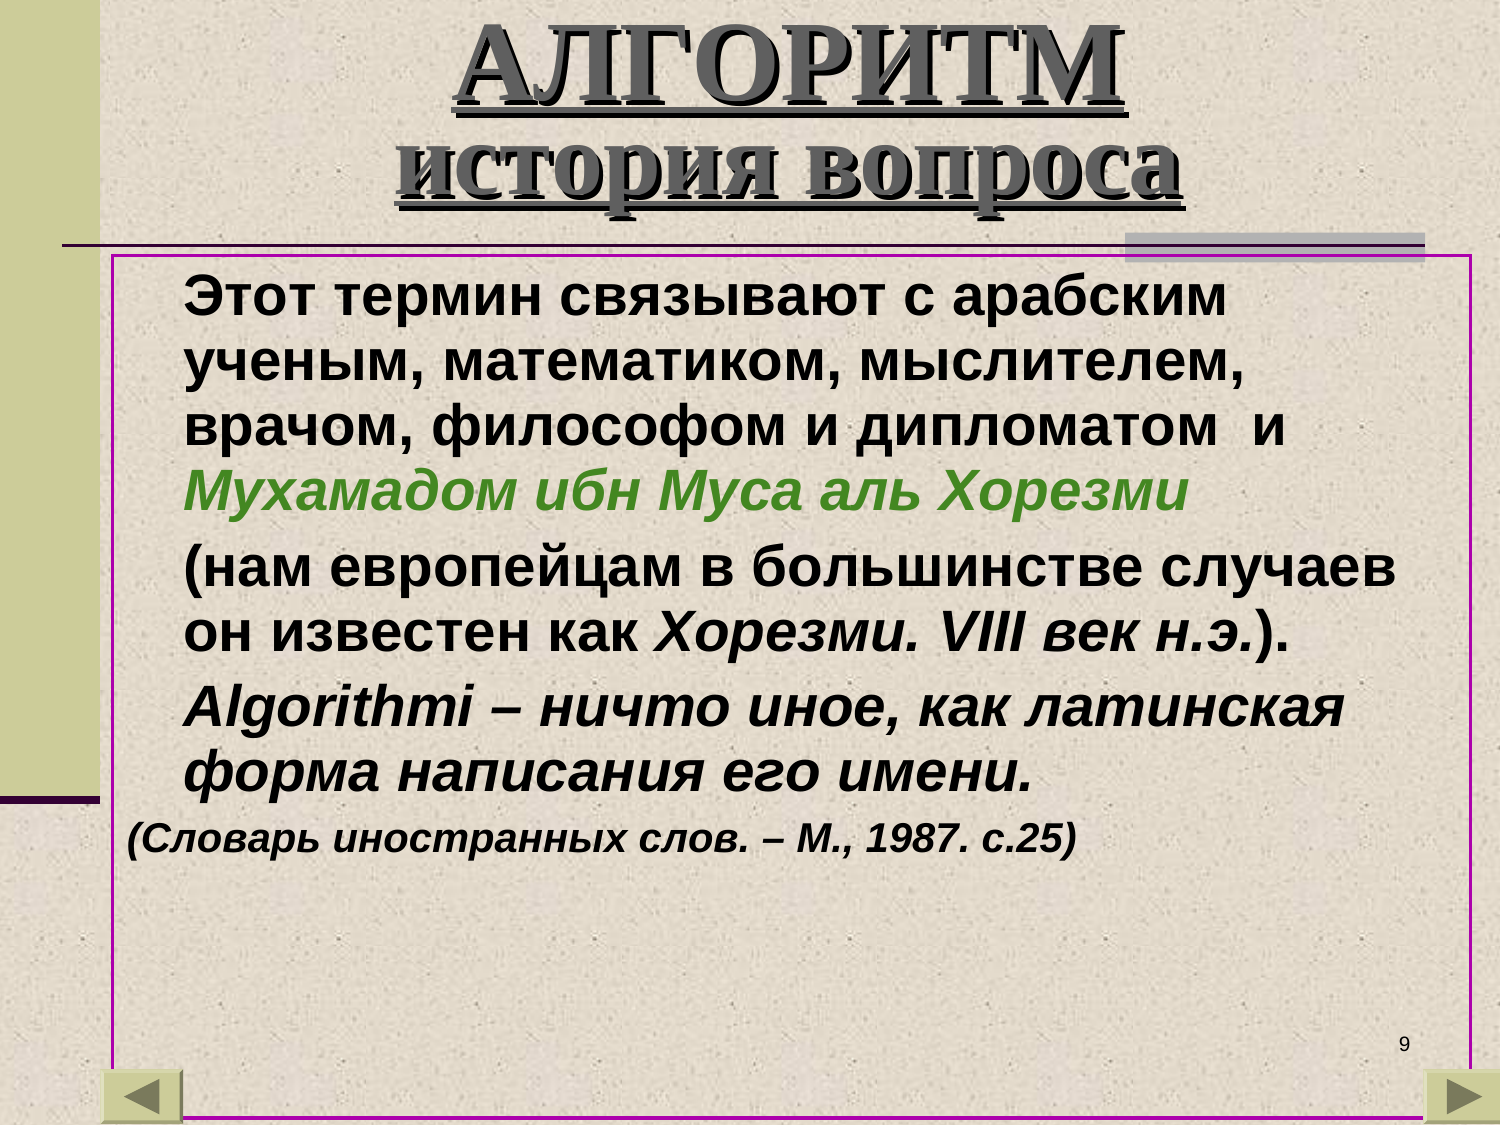

# АЛГОРИТМ история вопроса
	Этот термин связывают с арабским ученым, математиком, мыслителем, врачом, философом и дипломатом и Мухамадом ибн Муса аль Хорезми
	(нам европейцам в большинстве случаев он известен как Хорезми. VIII век н.э.).
	Algorithmi – ничто иное, как латинская форма написания его имени.
(Словарь иностранных слов. – М., 1987. с.25)
9